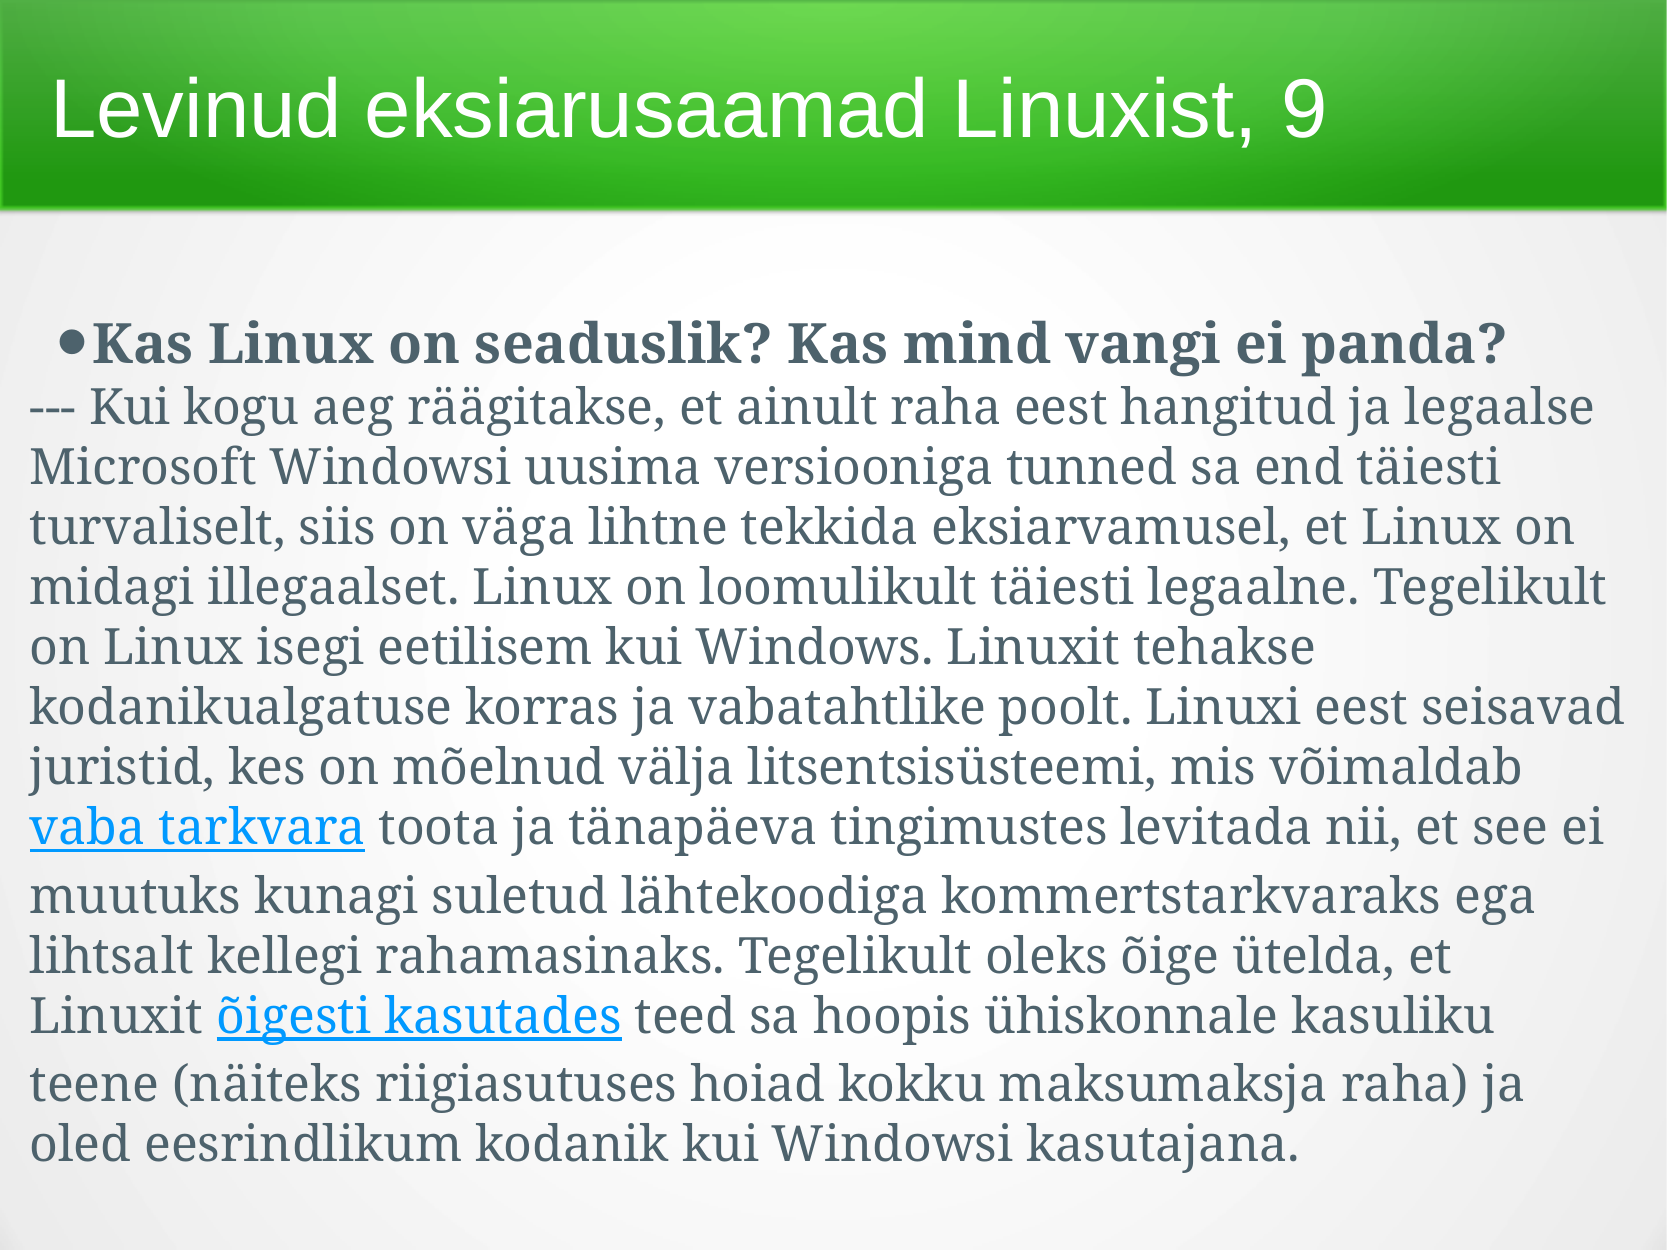

# Levinud eksiarusaamad Linuxist, 9
Kas Linux on seaduslik? Kas mind vangi ei panda?
--- Kui kogu aeg räägitakse, et ainult raha eest hangitud ja legaalse Microsoft Windowsi uusima versiooniga tunned sa end täiesti turvaliselt, siis on väga lihtne tekkida eksiarvamusel, et Linux on midagi illegaalset. Linux on loomulikult täiesti legaalne. Tegelikult on Linux isegi eetilisem kui Windows. Linuxit tehakse kodanikualgatuse korras ja vabatahtlike poolt. Linuxi eest seisavad juristid, kes on mõelnud välja litsentsisüsteemi, mis võimaldab vaba tarkvara toota ja tänapäeva tingimustes levitada nii, et see ei muutuks kunagi suletud lähtekoodiga kommertstarkvaraks ega lihtsalt kellegi rahamasinaks. Tegelikult oleks õige ütelda, et Linuxit õigesti kasutades teed sa hoopis ühiskonnale kasuliku teene (näiteks riigiasutuses hoiad kokku maksumaksja raha) ja oled eesrindlikum kodanik kui Windowsi kasutajana.